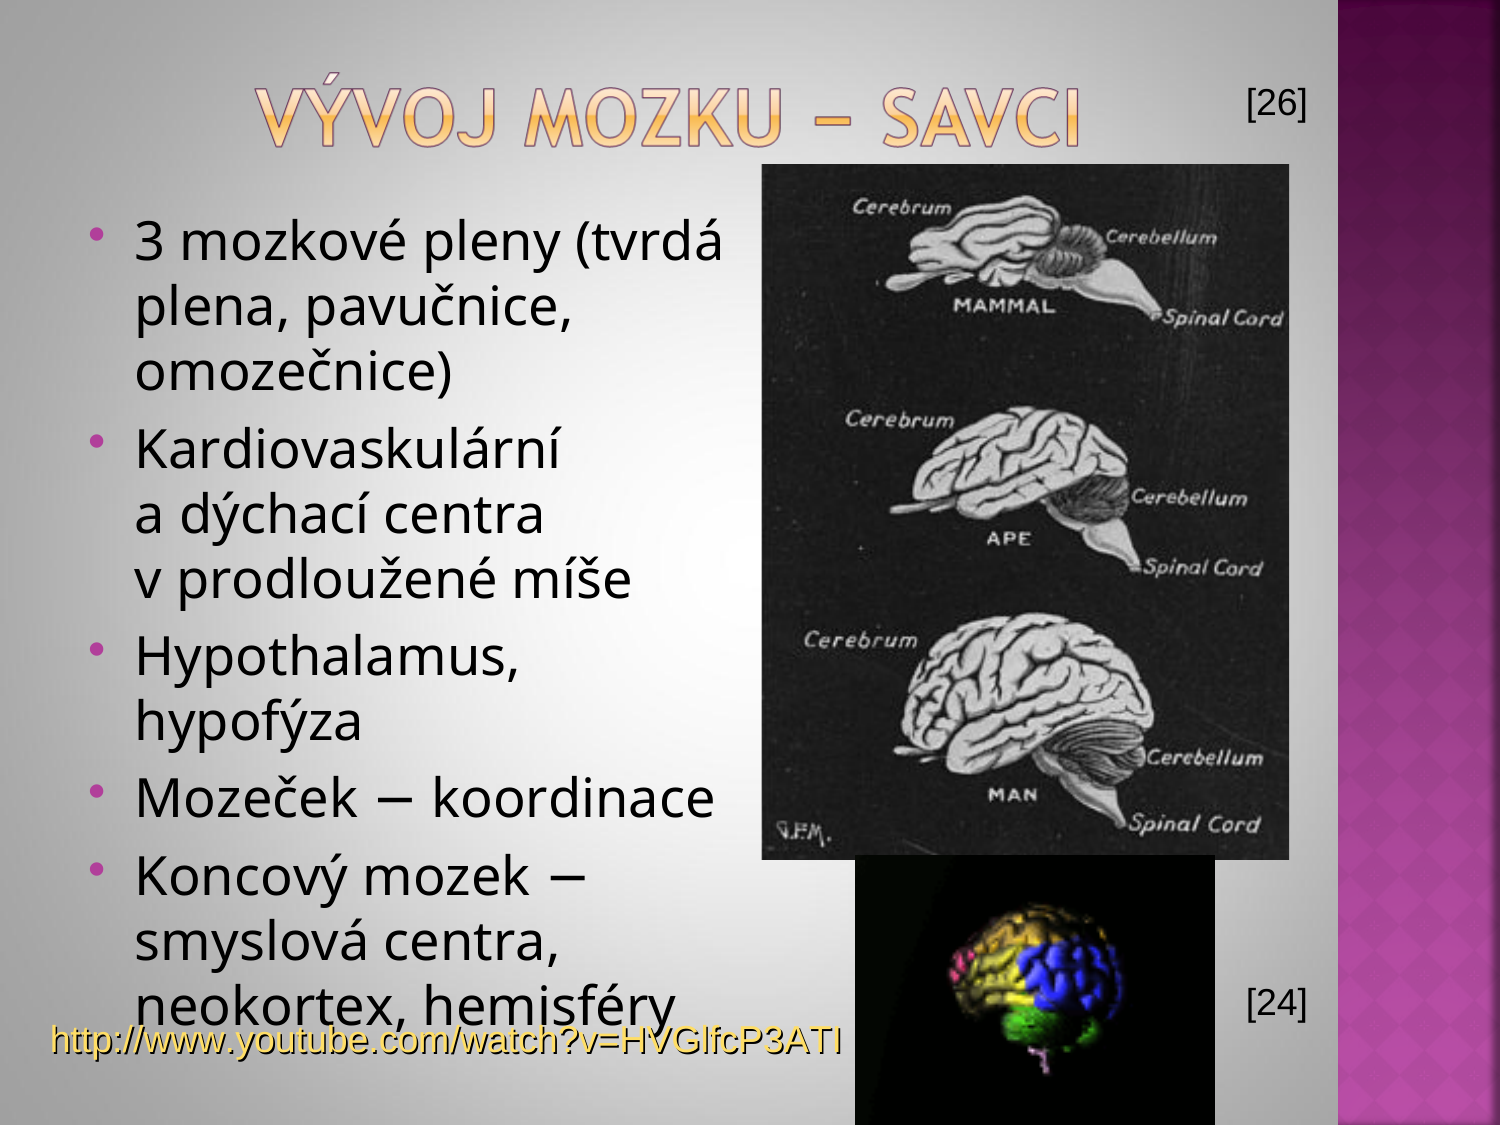

[26]
[24]
# 3 mozkové pleny (tvrdá plena, pavučnice, omozečnice)
Kardiovaskulární
a dýchací centra
v prodloužené míše
Hypothalamus, hypofýza
Mozeček − koordinace
Koncový mozek − smyslová centra, neokortex, hemisféry
http://www.youtube.com/watch?v=HVGlfcP3ATI